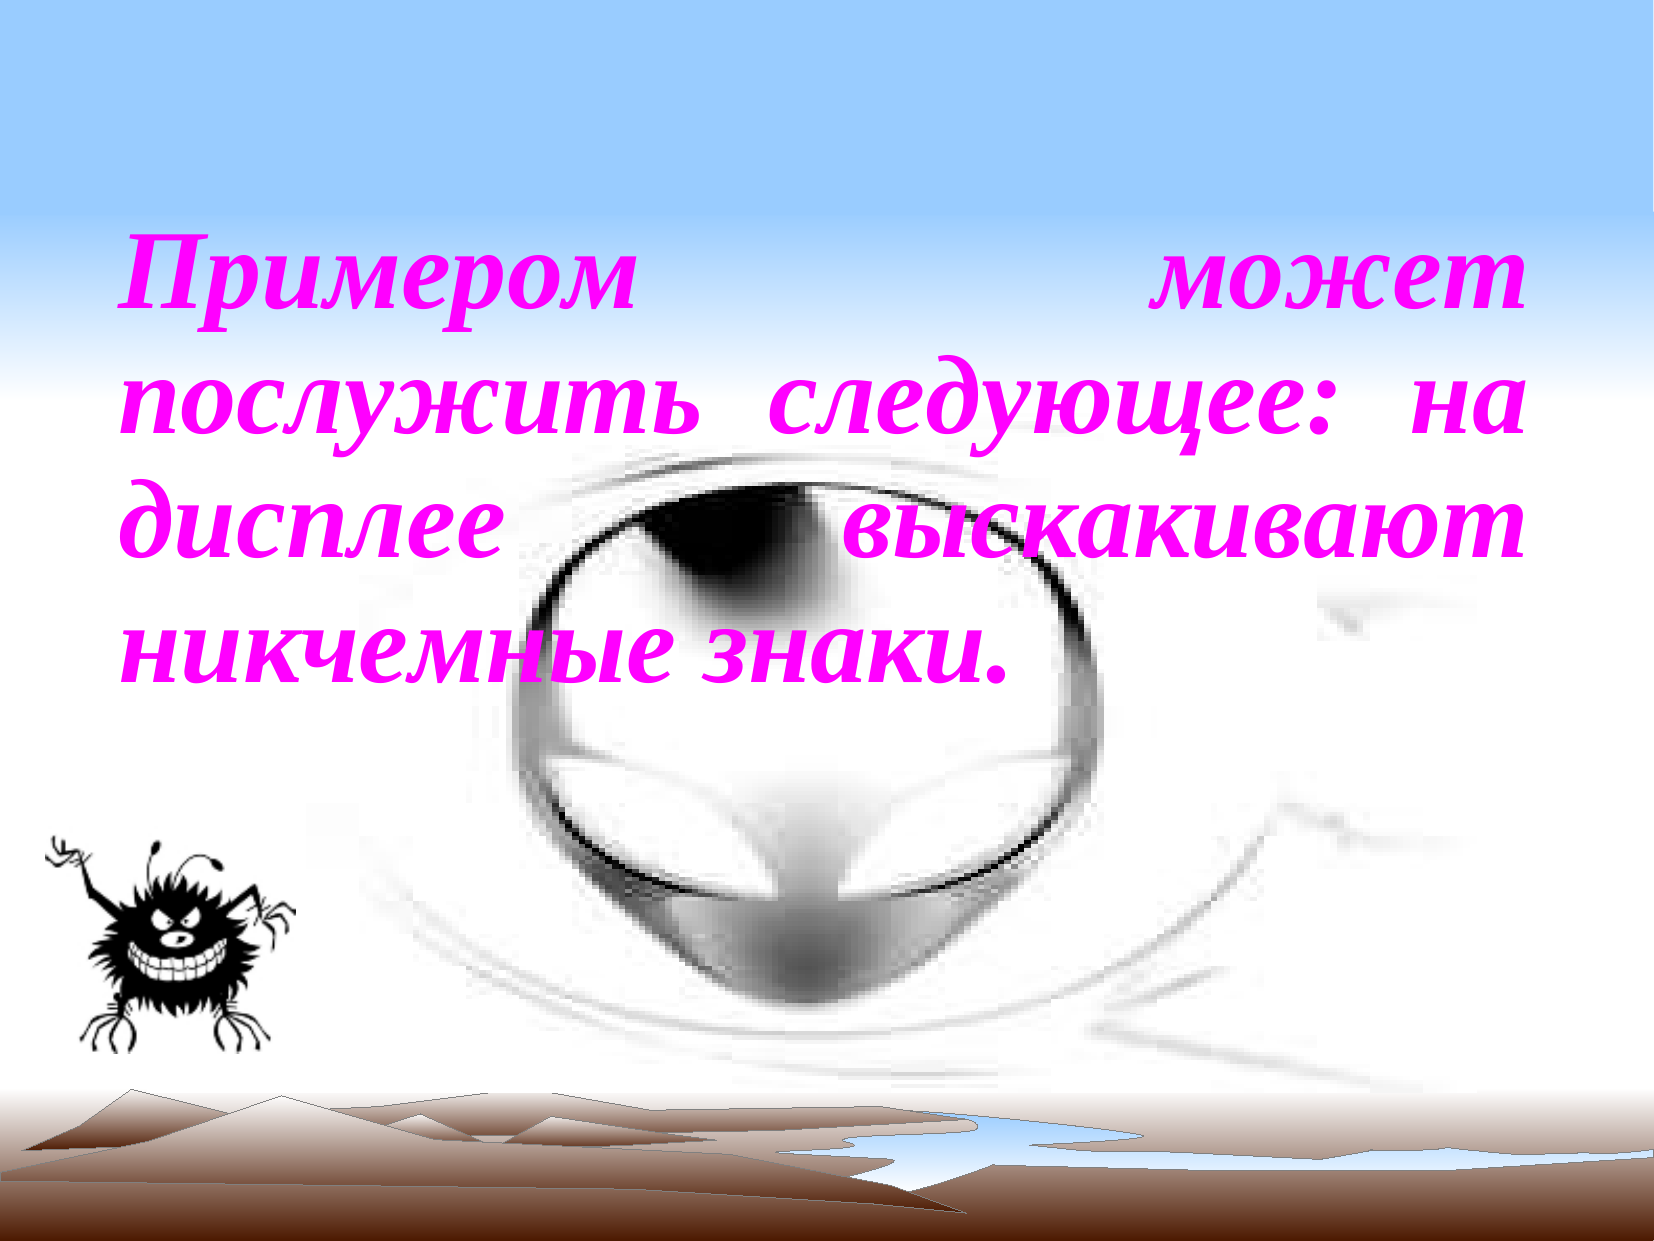

# Примером может послужить следующее: на дисплее выскакивают никчемные знаки.